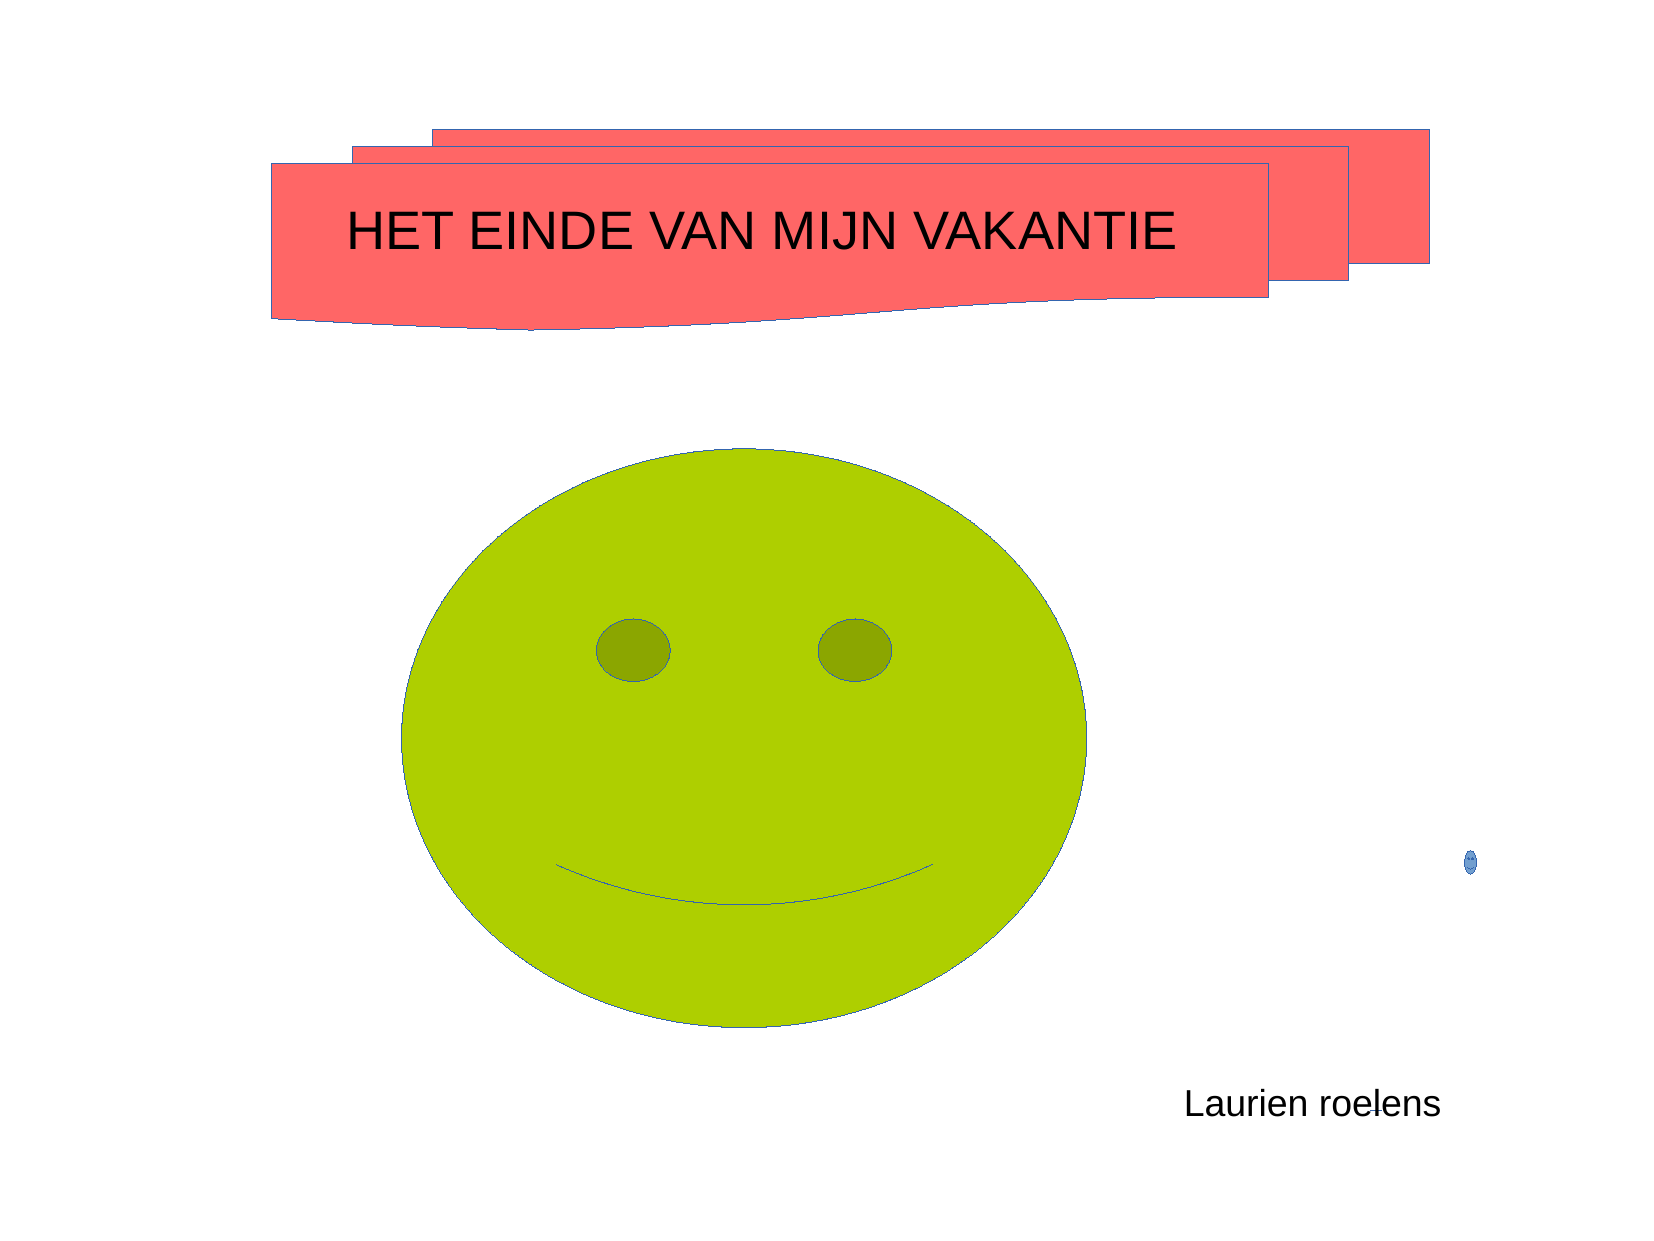

HET EINDE VAN MIJN VAKANTIE
Laurien roelens